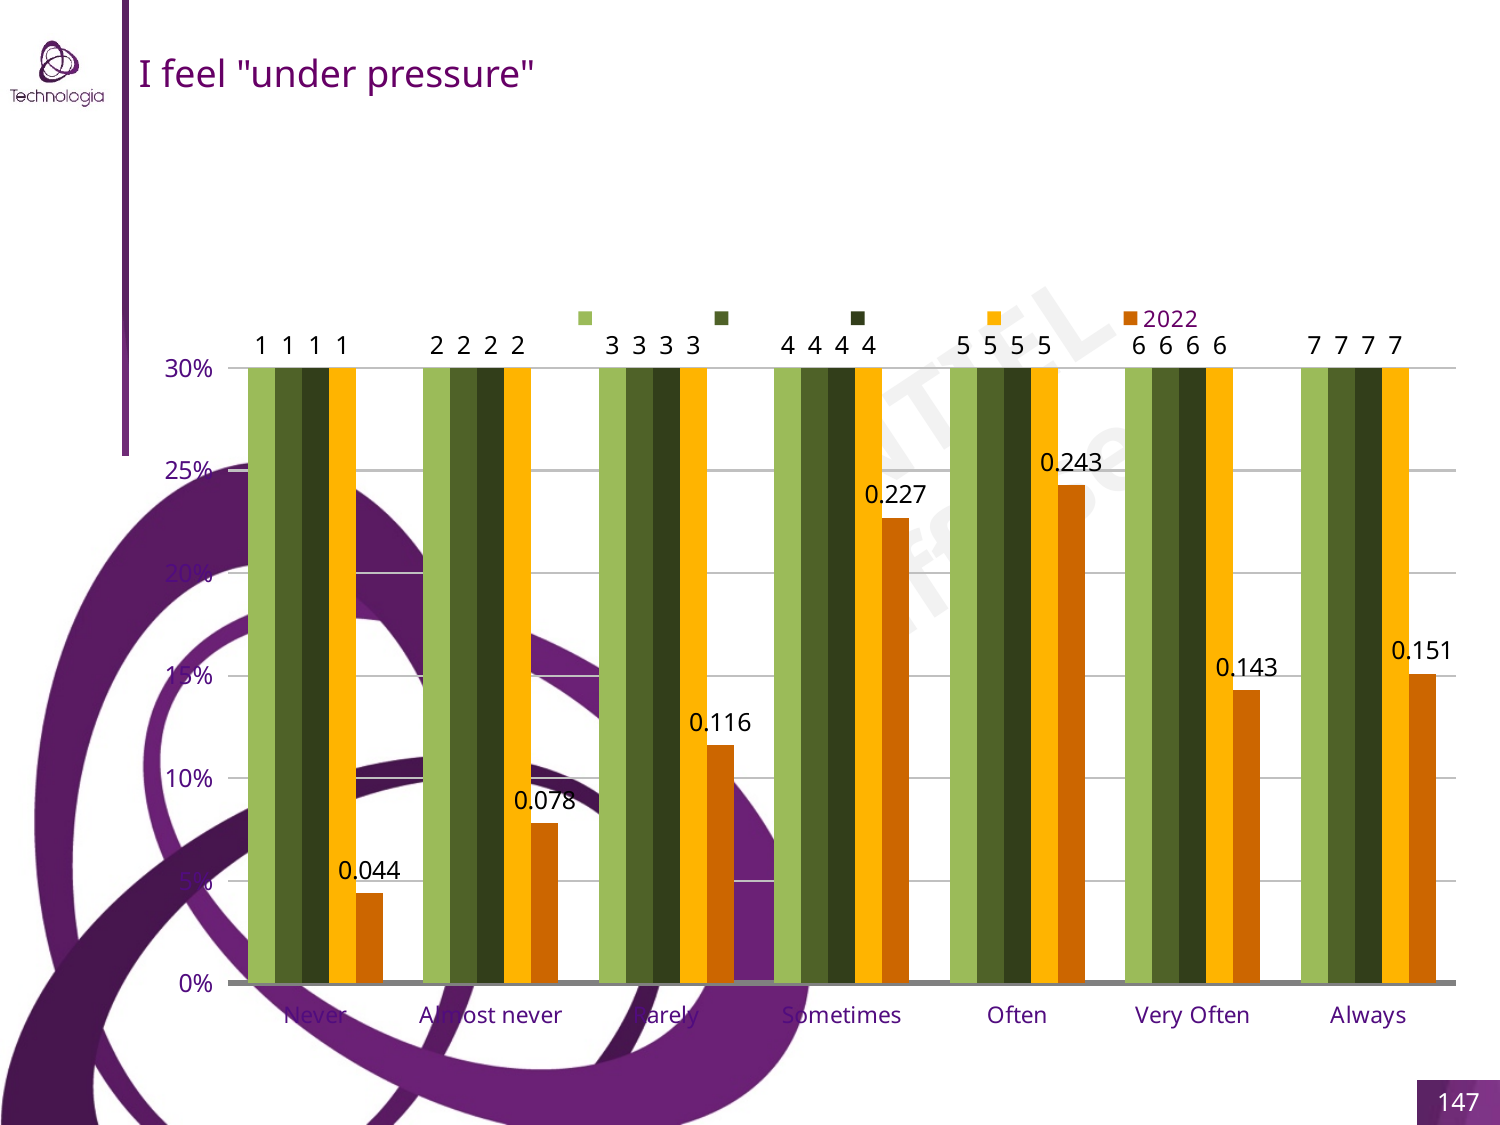

# I feel "under pressure"
[unsupported chart]